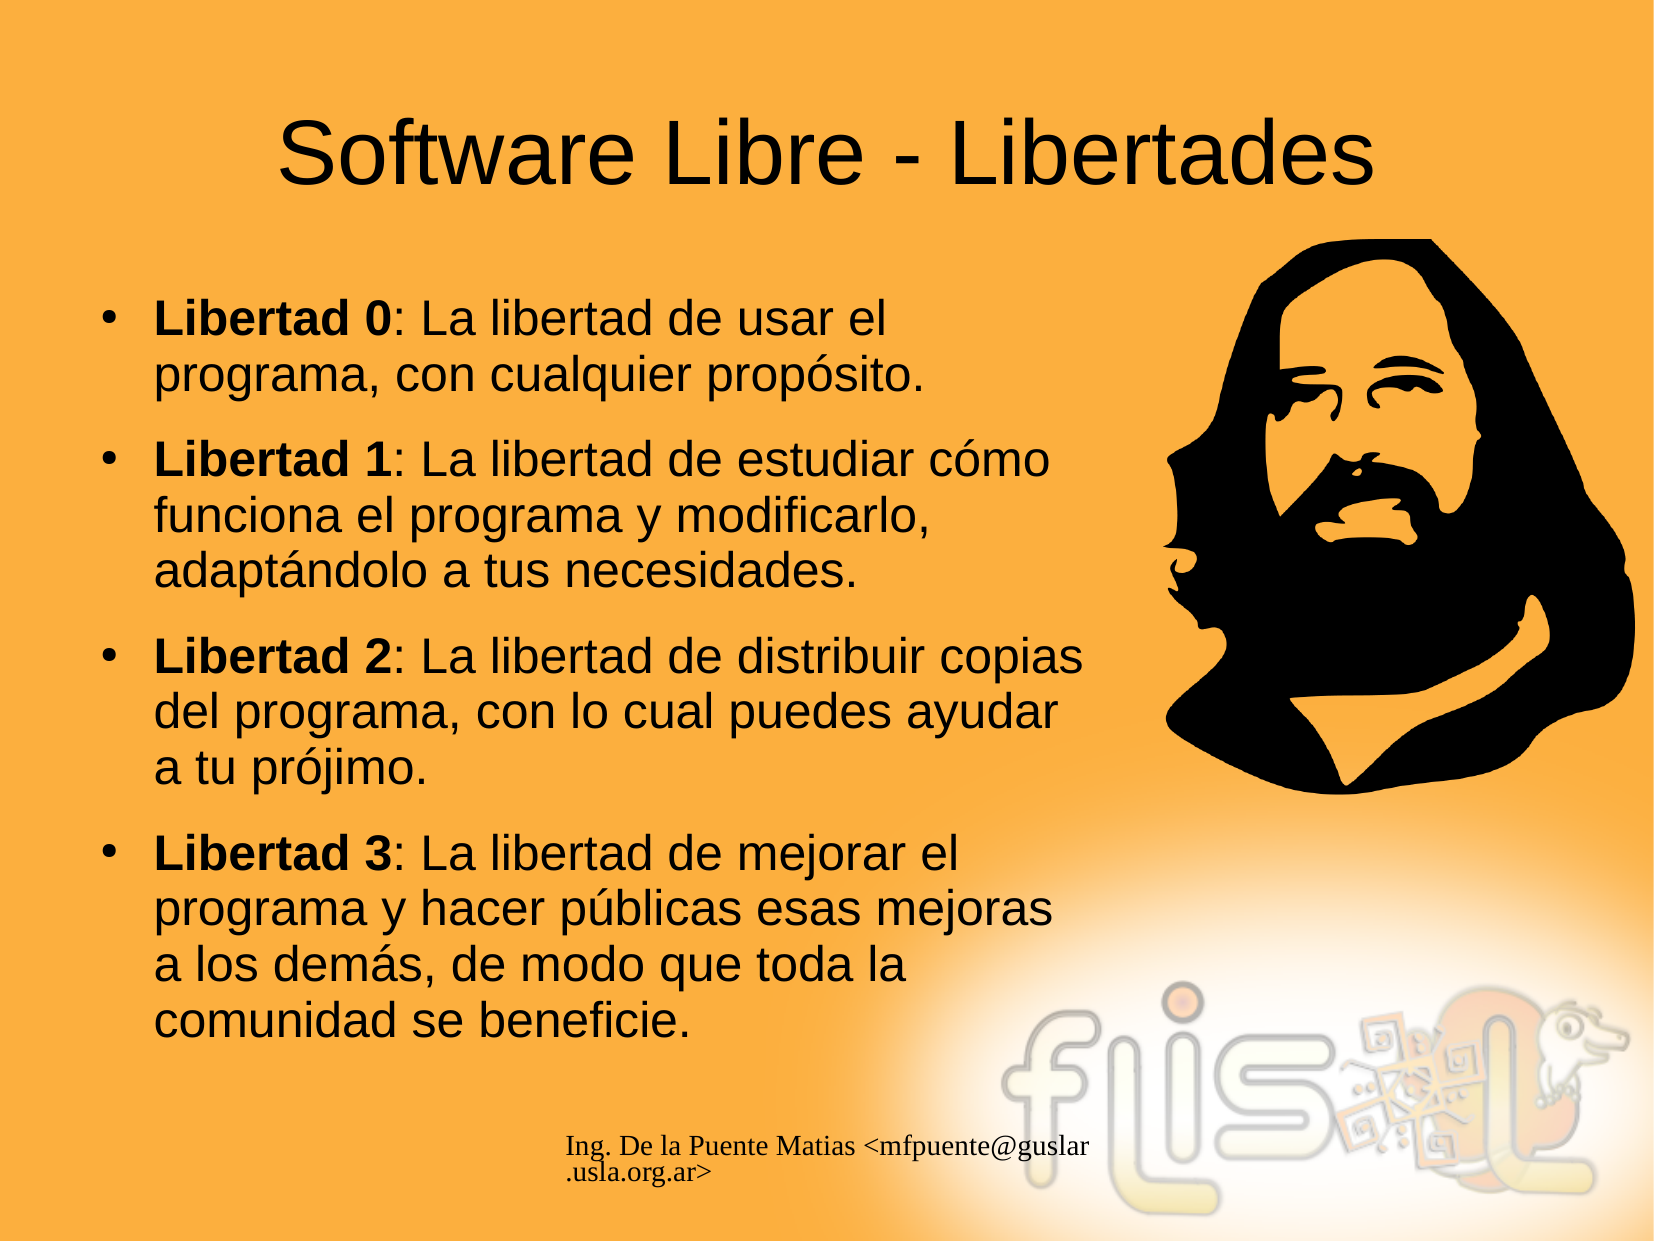

# Software Libre - Libertades
Libertad 0: La libertad de usar el programa, con cualquier propósito.
Libertad 1: La libertad de estudiar cómo funciona el programa y modificarlo, adaptándolo a tus necesidades.
Libertad 2: La libertad de distribuir copias del programa, con lo cual puedes ayudar a tu prójimo.
Libertad 3: La libertad de mejorar el programa y hacer públicas esas mejoras a los demás, de modo que toda la comunidad se beneficie.
Ing. De la Puente Matias <mfpuente@guslar.usla.org.ar>